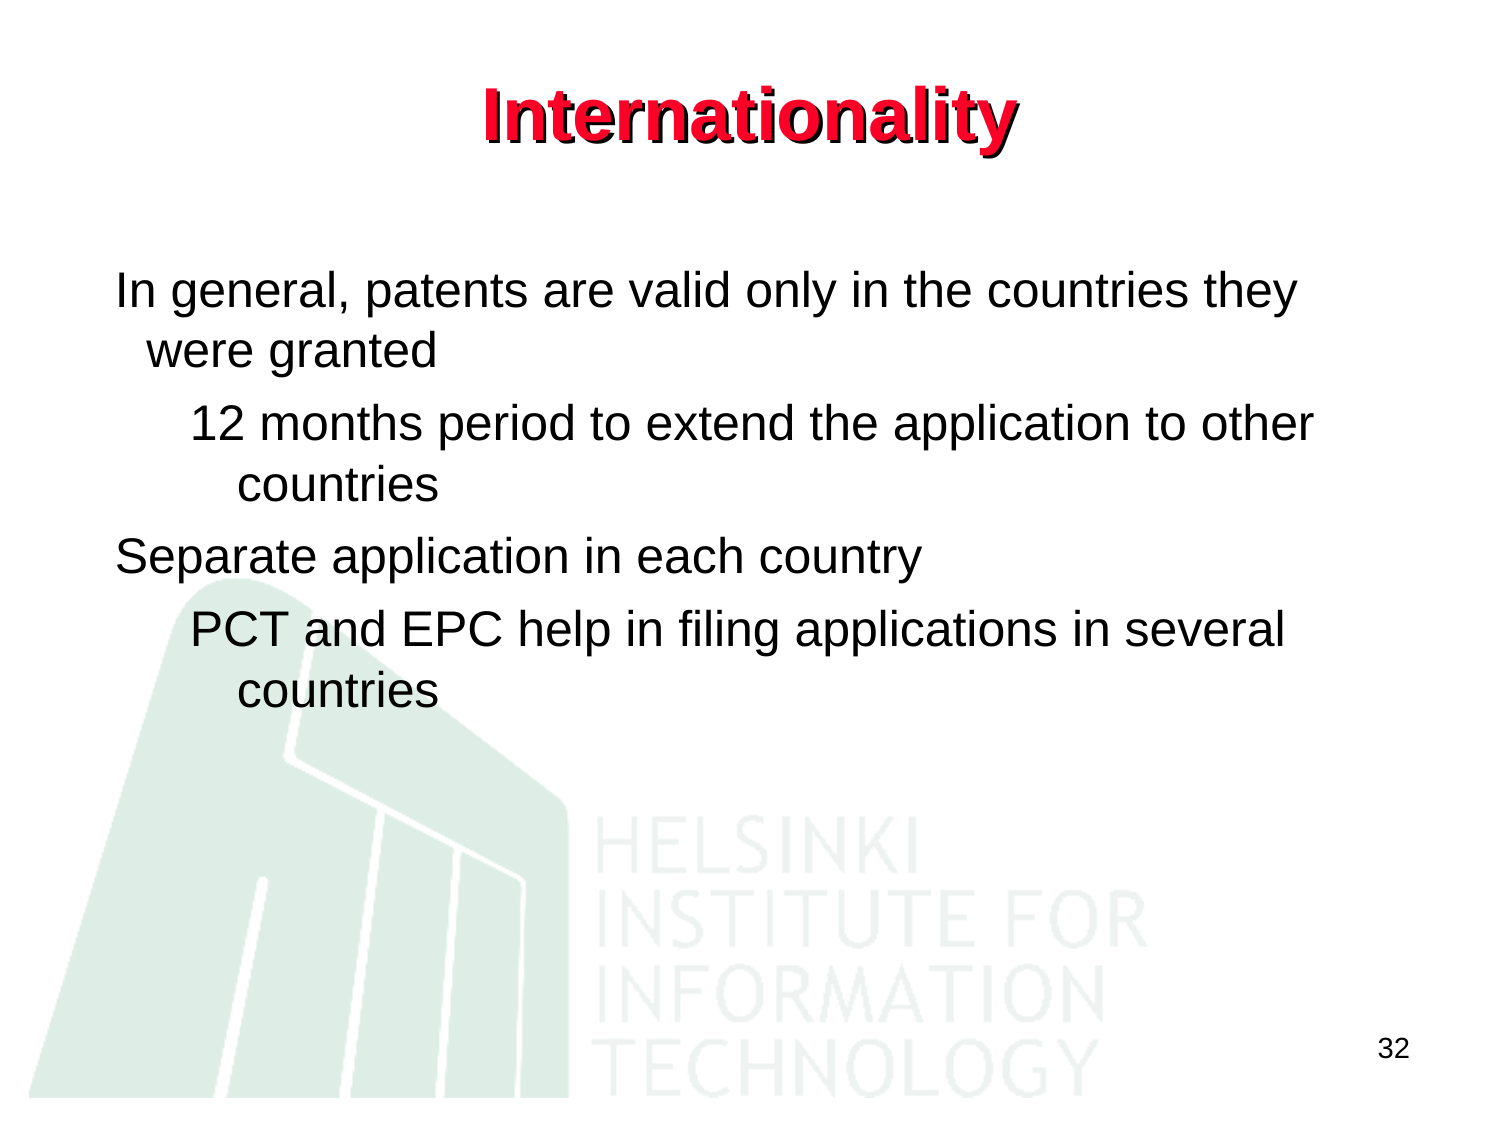

# Internationality
In general, patents are valid only in the countries they were granted
12 months period to extend the application to other countries
Separate application in each country
PCT and EPC help in filing applications in several countries
32